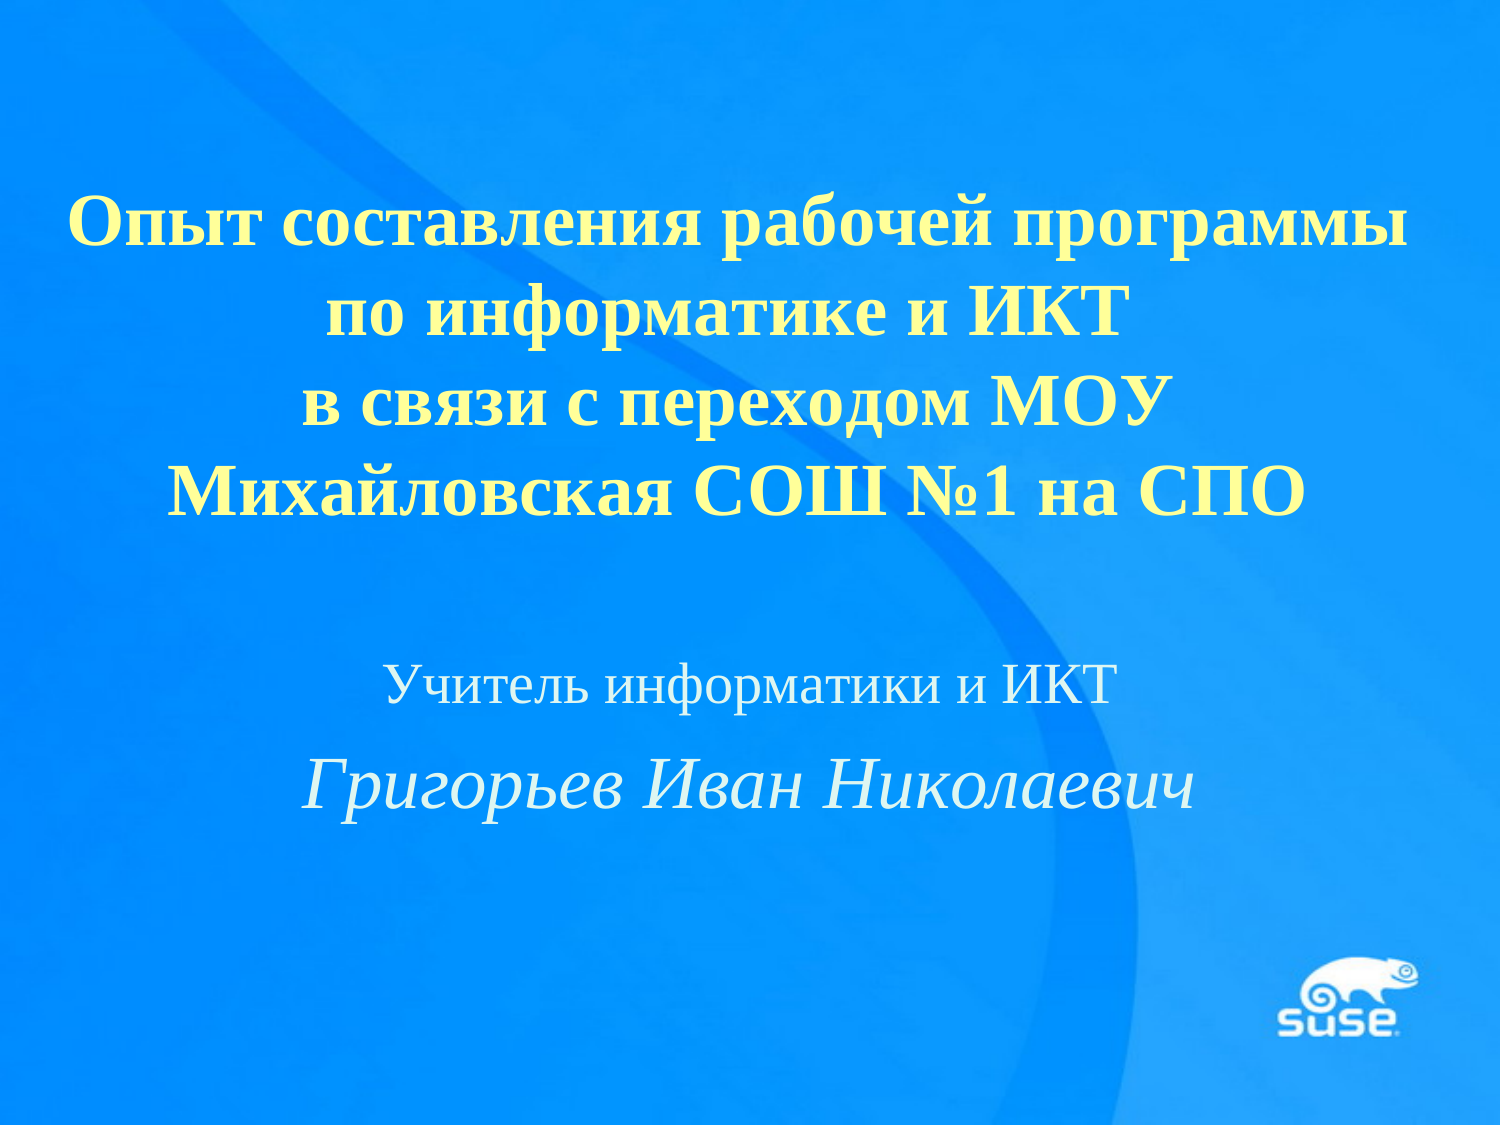

# Опыт составления рабочей программы по информатике и ИКТ в связи с переходом МОУ Михайловская СОШ №1 на СПО
Учитель информатики и ИКТ
Григорьев Иван Николаевич